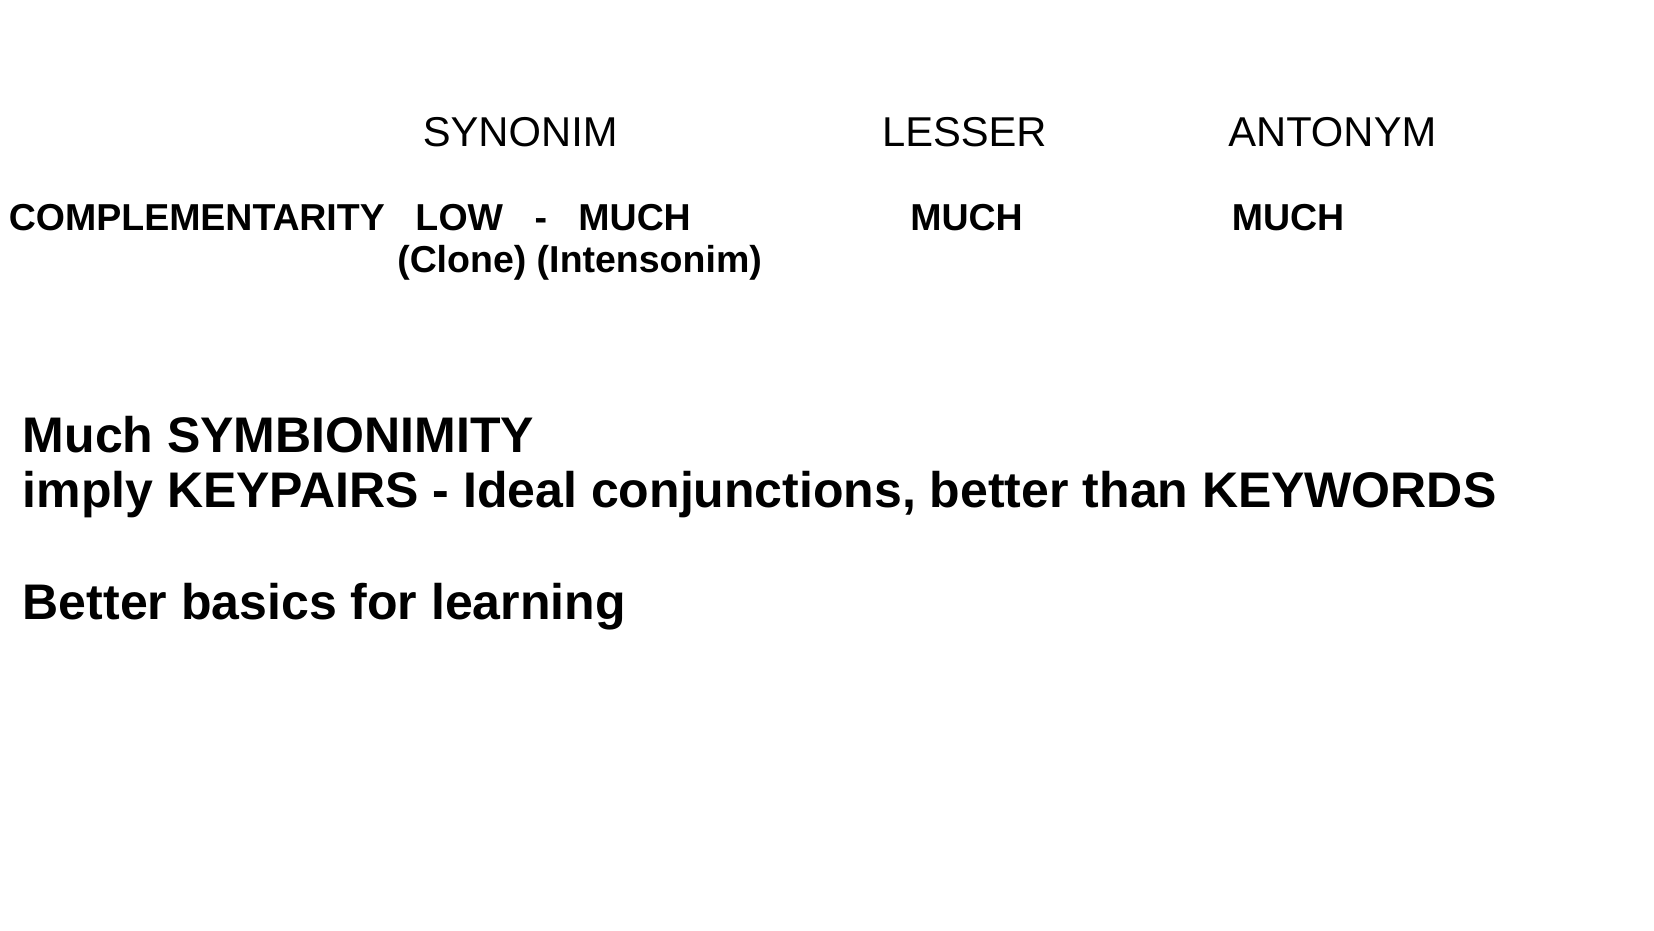

SYNONIM LESSER ANTONYM
COMPLEMENTARITY LOW - MUCH MUCH MUCH
 (Clone) (Intensonim)
 Much SYMBIONIMITY
 imply KEYPAIRS - Ideal conjunctions, better than KEYWORDS
 Better basics for learning